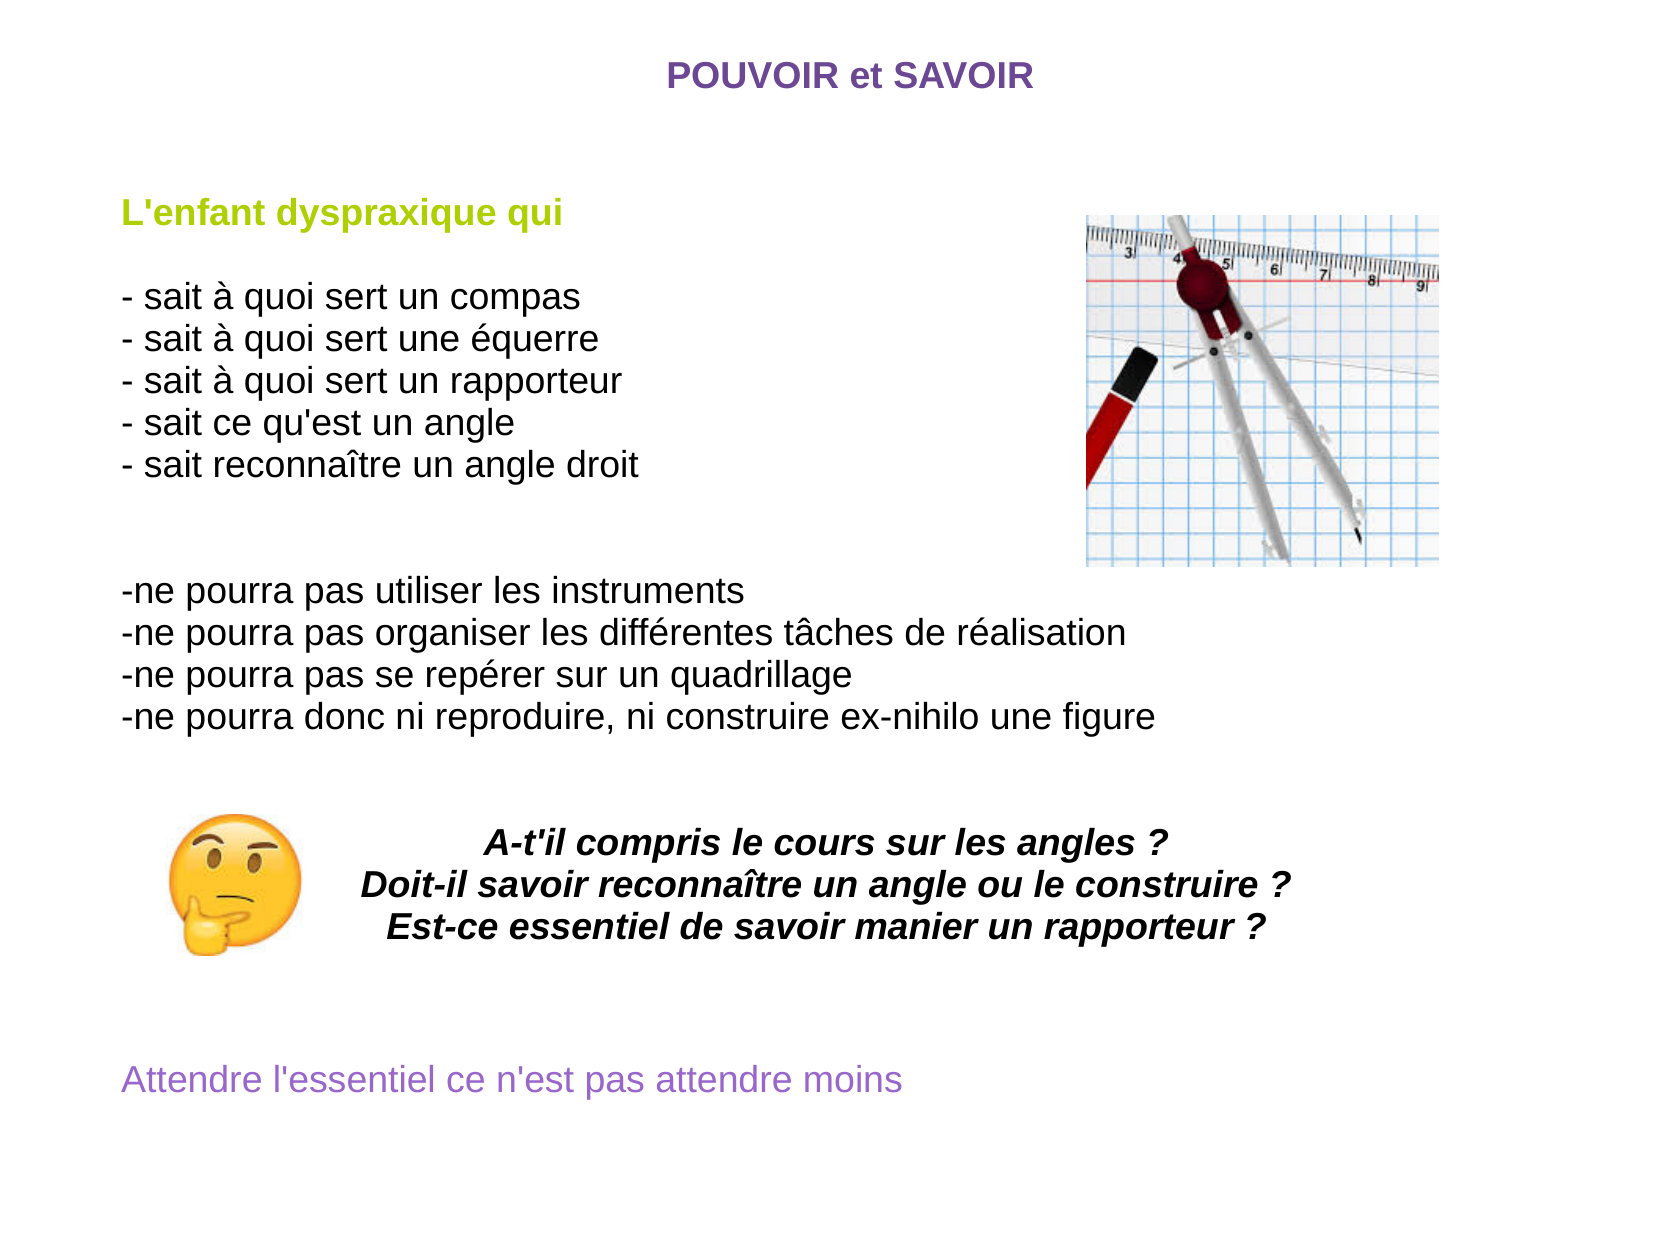

POUVOIR et SAVOIR
L'enfant dyspraxique qui
- sait à quoi sert un compas
- sait à quoi sert une équerre
- sait à quoi sert un rapporteur
- sait ce qu'est un angle
- sait reconnaître un angle droit
-ne pourra pas utiliser les instruments
-ne pourra pas organiser les différentes tâches de réalisation
-ne pourra pas se repérer sur un quadrillage
-ne pourra donc ni reproduire, ni construire ex-nihilo une figure
A-t'il compris le cours sur les angles ?
Doit-il savoir reconnaître un angle ou le construire ?
Est-ce essentiel de savoir manier un rapporteur ?
Attendre l'essentiel ce n'est pas attendre moins